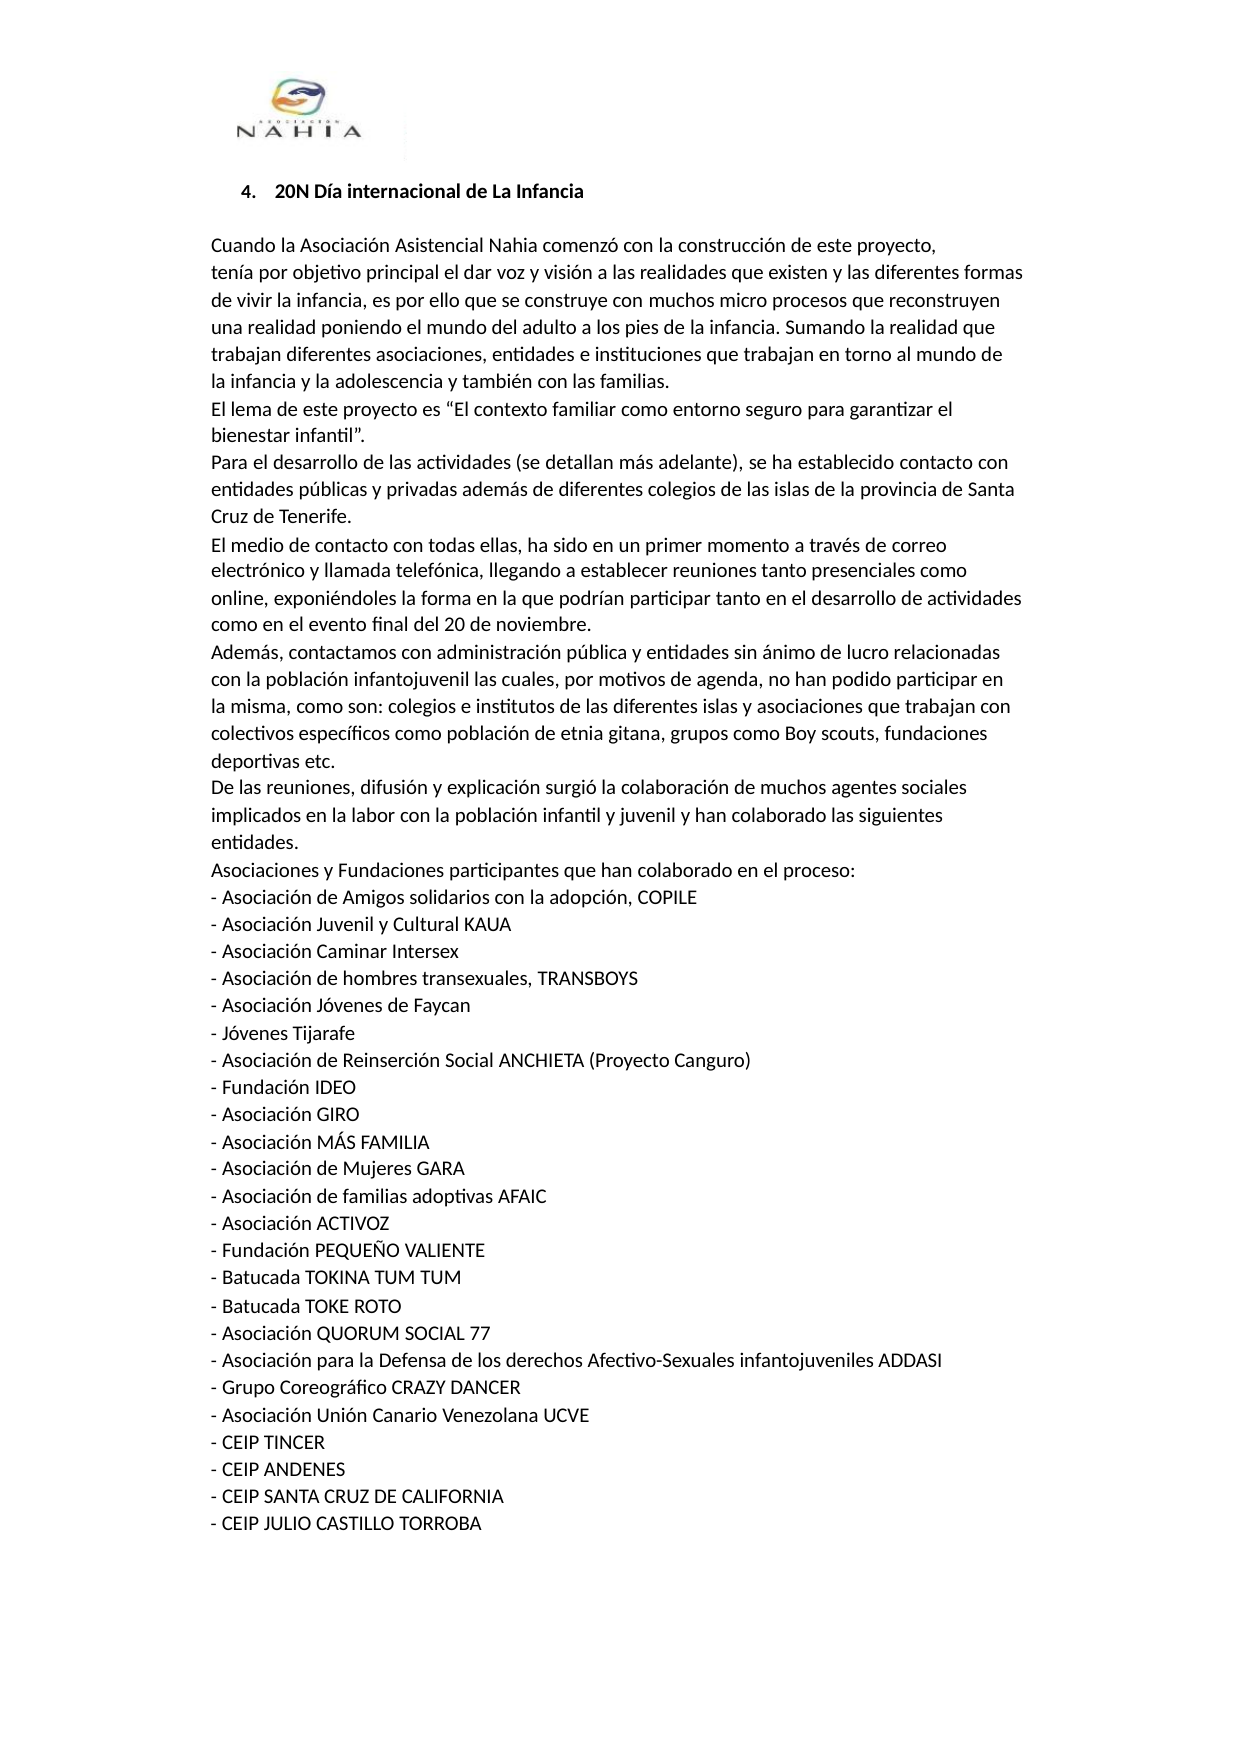

4. 20N Día internacional de La Infancia
Cuando la Asociación Asistencial Nahia comenzó con la construcción de este proyecto,
tenía por objetivo principal el dar voz y visión a las realidades que existen y las diferentes formas
de vivir la infancia, es por ello que se construye con muchos micro procesos que reconstruyen
una realidad poniendo el mundo del adulto a los pies de la infancia. Sumando la realidad que
trabajan diferentes asociaciones, entidades e instituciones que trabajan en torno al mundo de
la infancia y la adolescencia y también con las familias.
El lema de este proyecto es “El contexto familiar como entorno seguro para garantizar el
bienestar infantil”.
Para el desarrollo de las actividades (se detallan más adelante), se ha establecido contacto con
entidades públicas y privadas además de diferentes colegios de las islas de la provincia de Santa
Cruz de Tenerife.
El medio de contacto con todas ellas, ha sido en un primer momento a través de correo
electrónico y llamada telefónica, llegando a establecer reuniones tanto presenciales como
online, exponiéndoles la forma en la que podrían participar tanto en el desarrollo de actividades
como en el evento final del 20 de noviembre.
Además, contactamos con administración pública y entidades sin ánimo de lucro relacionadas
con la población infantojuvenil las cuales, por motivos de agenda, no han podido participar en
la misma, como son: colegios e institutos de las diferentes islas y asociaciones que trabajan con
colectivos específicos como población de etnia gitana, grupos como Boy scouts, fundaciones
deportivas etc.
De las reuniones, difusión y explicación surgió la colaboración de muchos agentes sociales
implicados en la labor con la población infantil y juvenil y han colaborado las siguientes
entidades.
Asociaciones y Fundaciones participantes que han colaborado en el proceso:
- Asociación de Amigos solidarios con la adopción, COPILE
- Asociación Juvenil y Cultural KAUA
- Asociación Caminar Intersex
- Asociación de hombres transexuales, TRANSBOYS
- Asociación Jóvenes de Faycan
- Jóvenes Tijarafe
- Asociación de Reinserción Social ANCHIETA (Proyecto Canguro)
- Fundación IDEO
- Asociación GIRO
- Asociación MÁS FAMILIA
- Asociación de Mujeres GARA
- Asociación de familias adoptivas AFAIC
- Asociación ACTIVOZ
- Fundación PEQUEÑO VALIENTE
- Batucada TOKINA TUM TUM
- Batucada TOKE ROTO
- Asociación QUORUM SOCIAL 77
- Asociación para la Defensa de los derechos Afectivo-Sexuales infantojuveniles ADDASI
- Grupo Coreográfico CRAZY DANCER
- Asociación Unión Canario Venezolana UCVE
- CEIP TINCER
- CEIP ANDENES
- CEIP SANTA CRUZ DE CALIFORNIA
- CEIP JULIO CASTILLO TORROBA